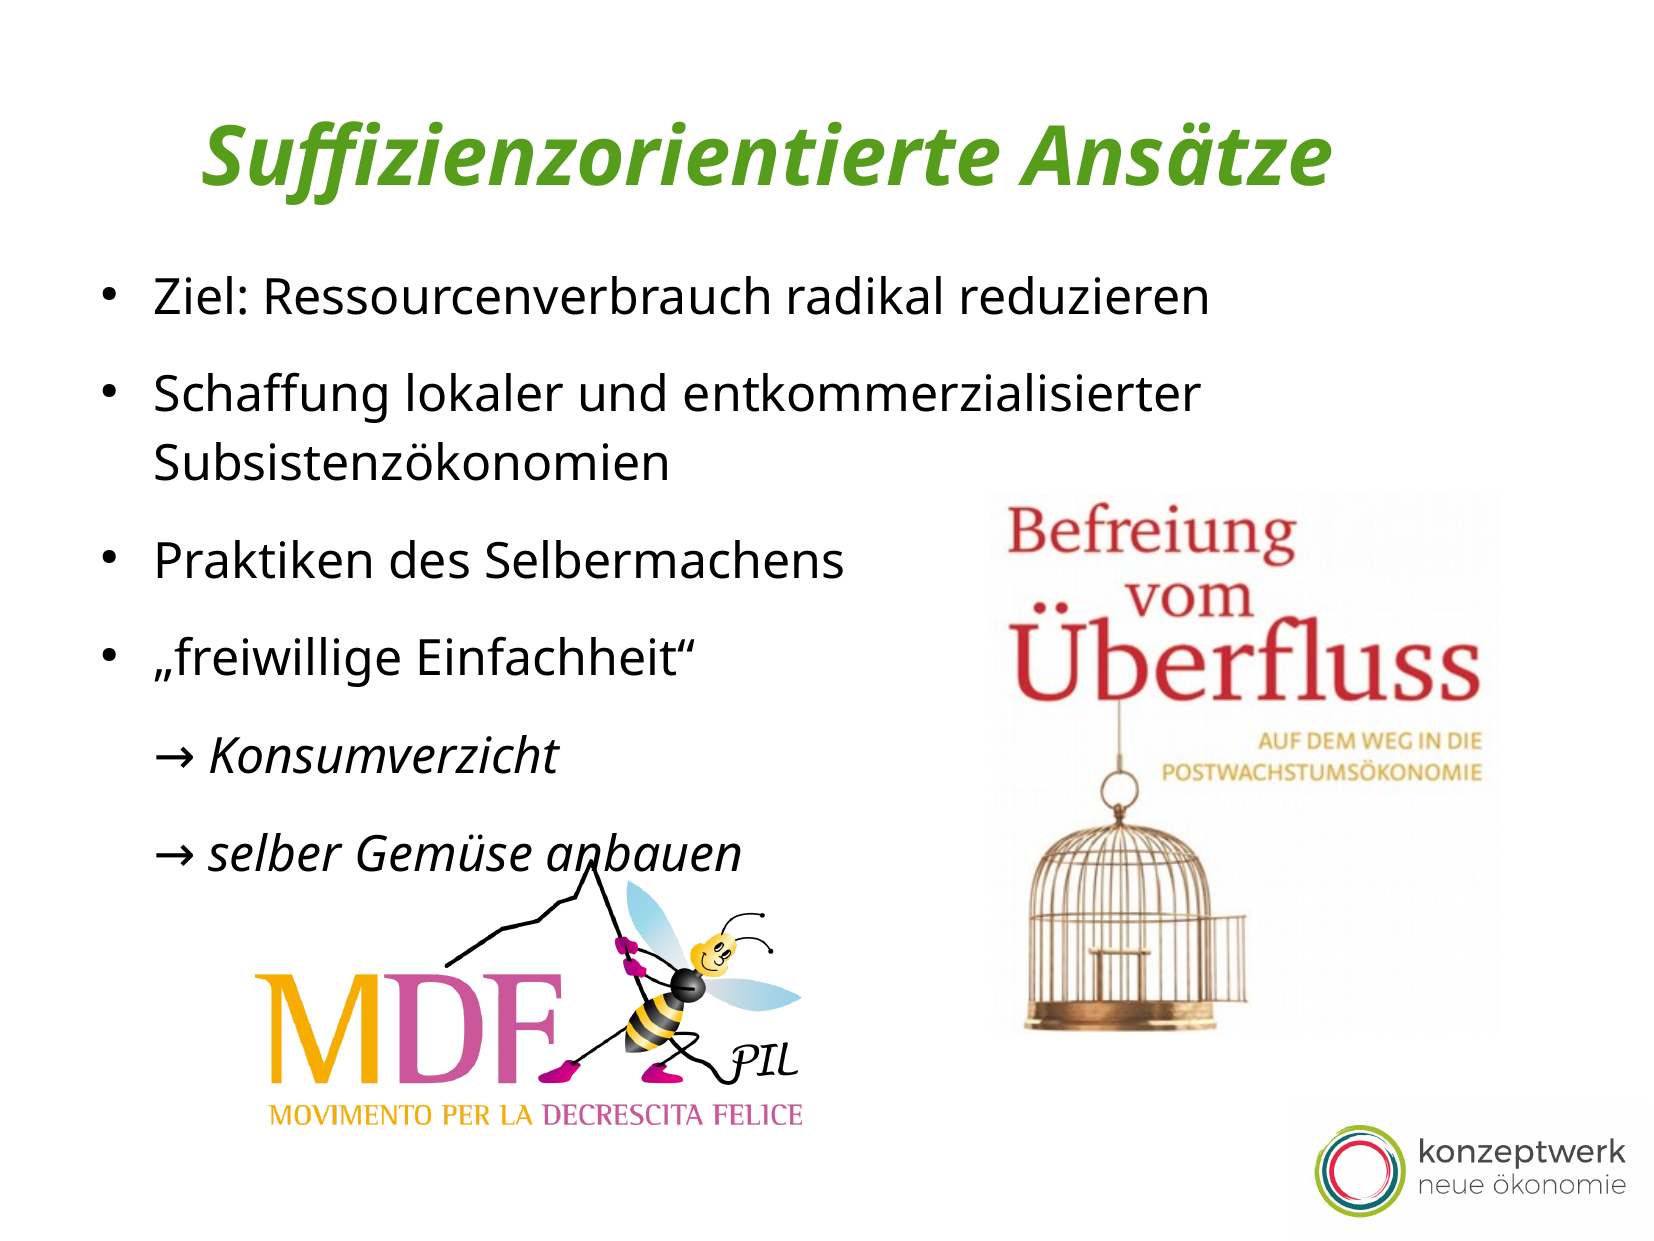

Suffizienzorientierte Ansätze
# Ziel: Ressourcenverbrauch radikal reduzieren
Schaffung lokaler und entkommerzialisierter Subsistenzökonomien
Praktiken des Selbermachens
„freiwillige Einfachheit“
→ Konsumverzicht
→ selber Gemüse anbauen